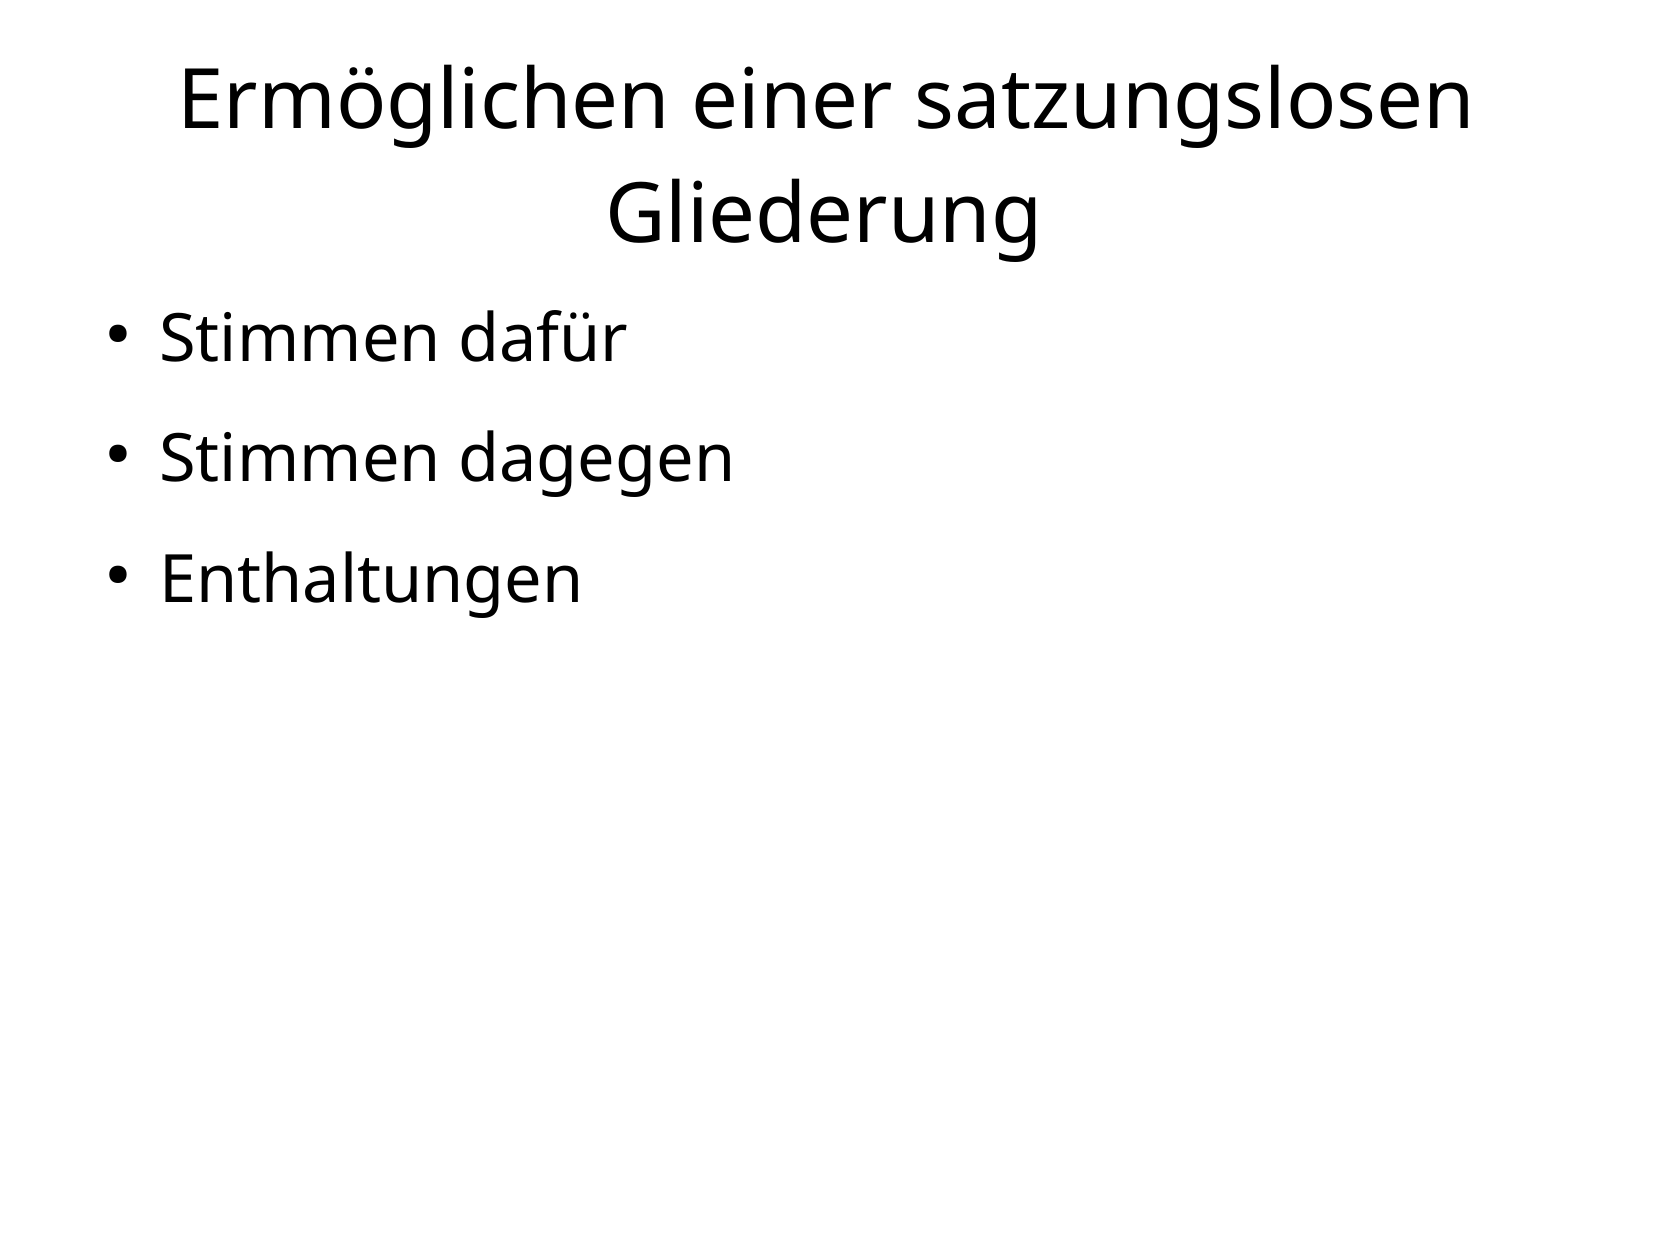

# Ermöglichen einer satzungslosen Gliederung
Stimmen dafür
Stimmen dagegen
Enthaltungen